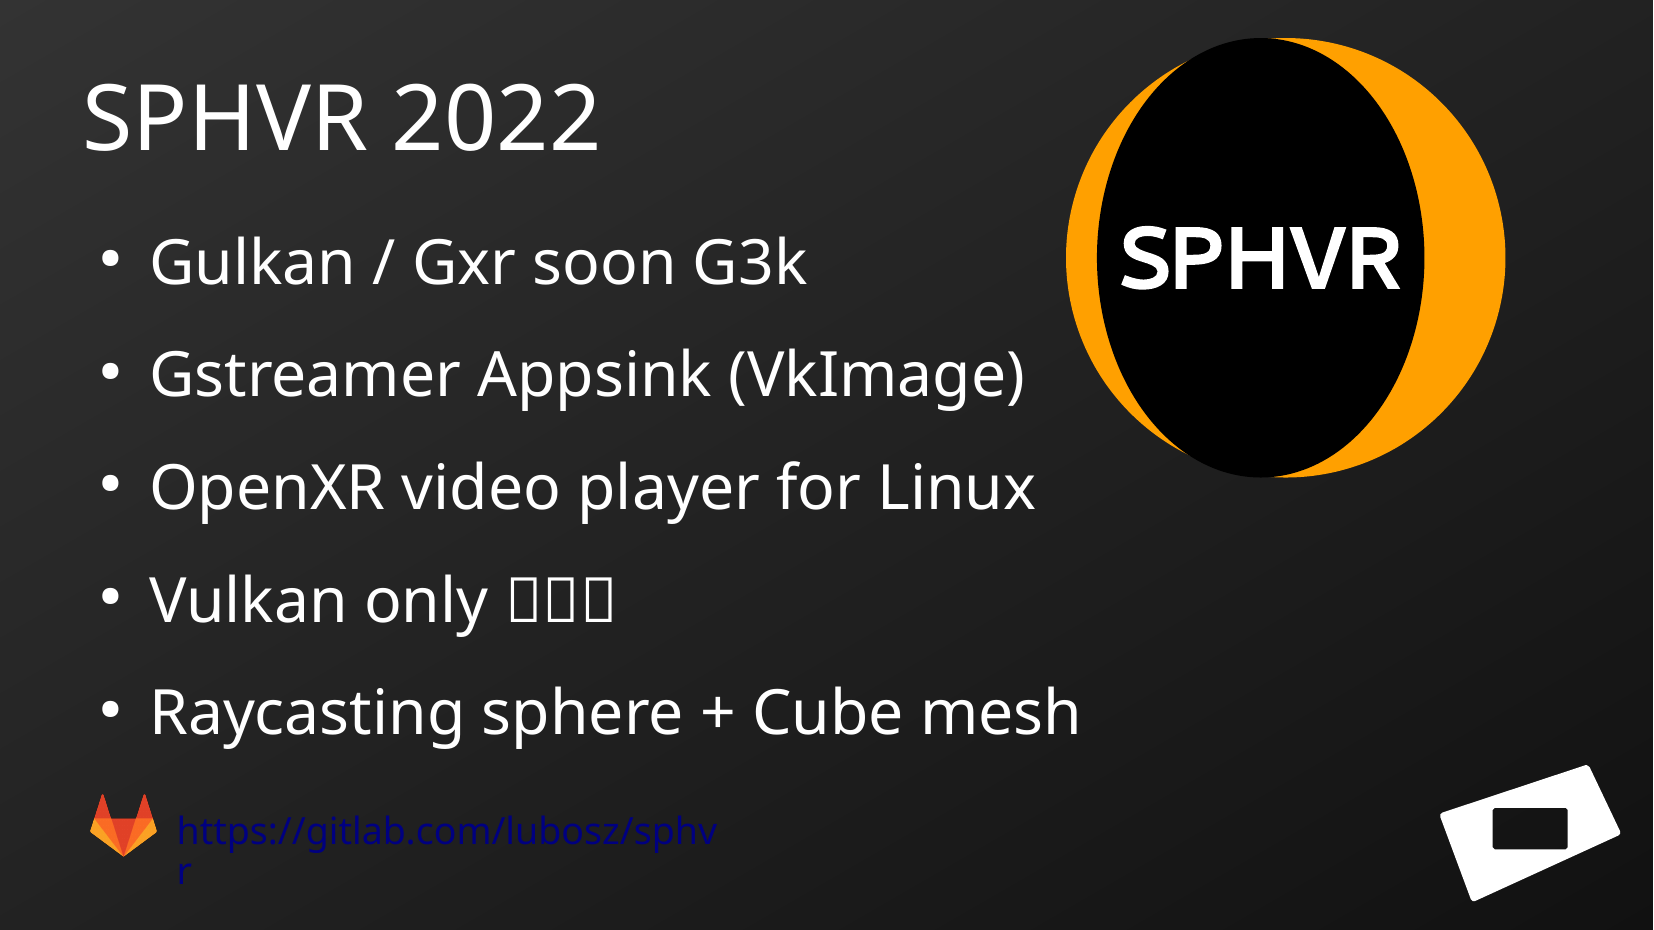

# SPHVR 2022
Gulkan / Gxr soon G3k
Gstreamer Appsink (VkImage)
OpenXR video player for Linux
Vulkan only 🚀🚀🚀
Raycasting sphere + Cube mesh
https://gitlab.com/lubosz/sphvr